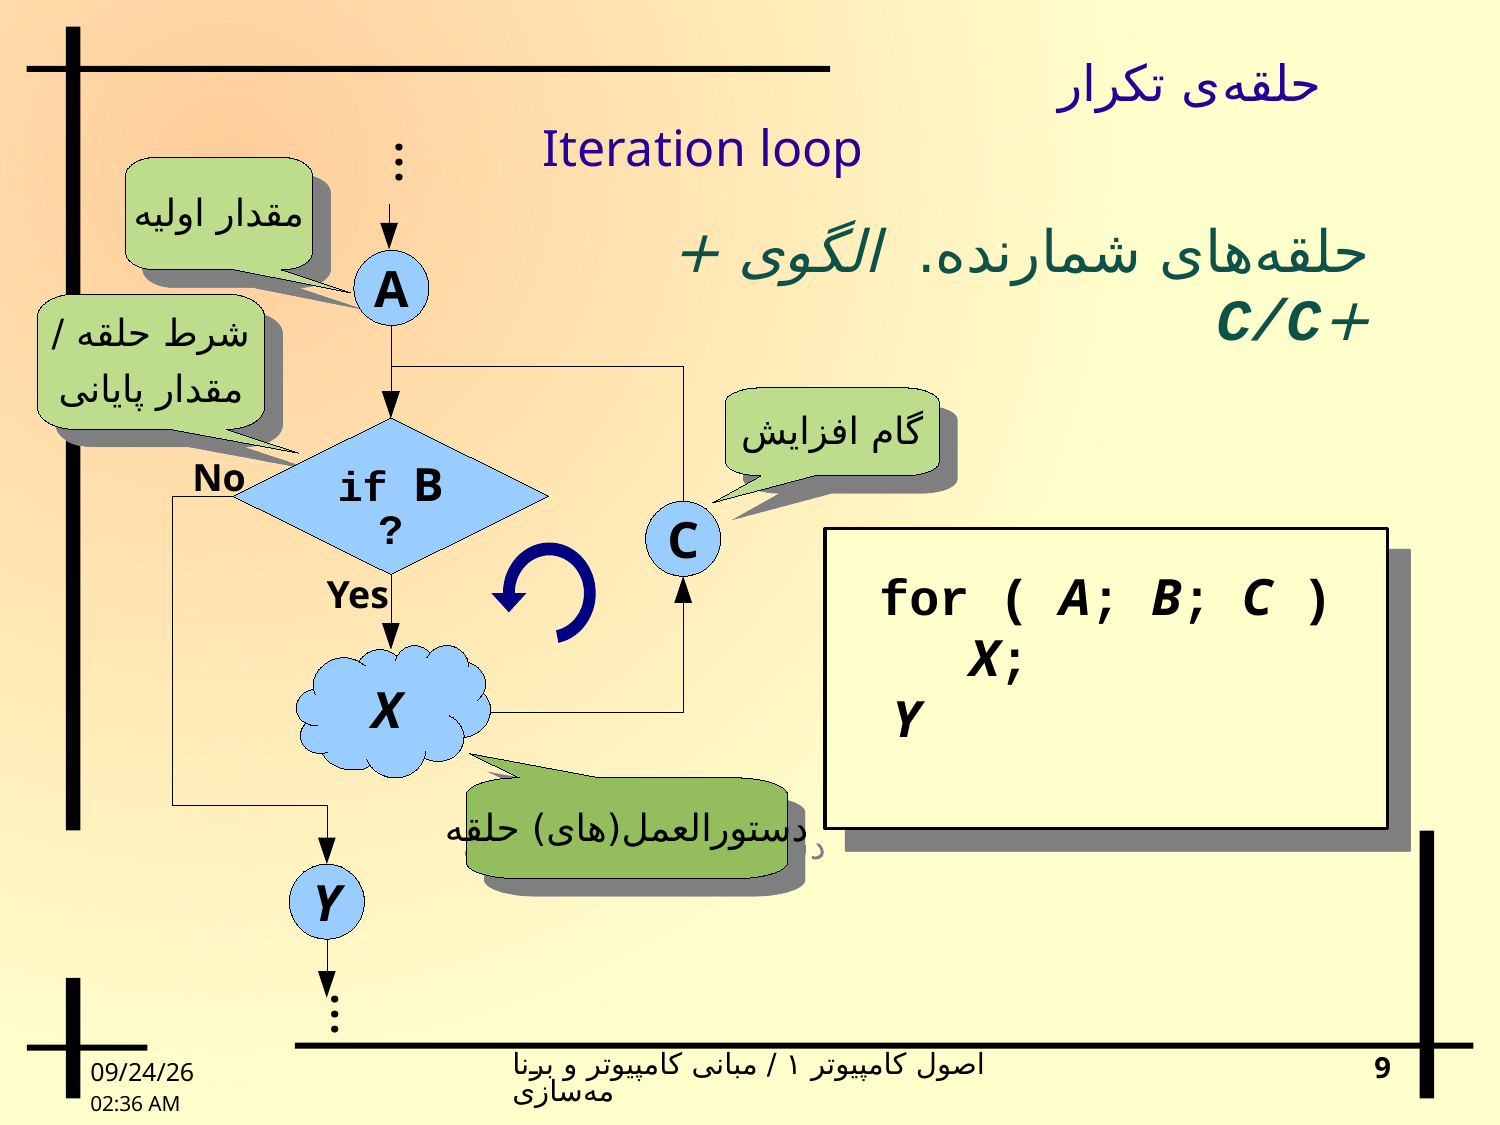

حلقه‌ی تکرار Iteration loop
...
مقدار اولیه
# حلقه‌های شمارنده. الگوی ++C/C
A
شرط حلقه /
مقدار پایانی
گام افزایش
if B
?
No
C
for ( A; B; C )
 X;
 Y
Yes
X
دستورالعمل(های) حلقه
Y
...
اصول کامپیوتر ۱ / مبانی کامپیوتر و برنامه‌سازی
9